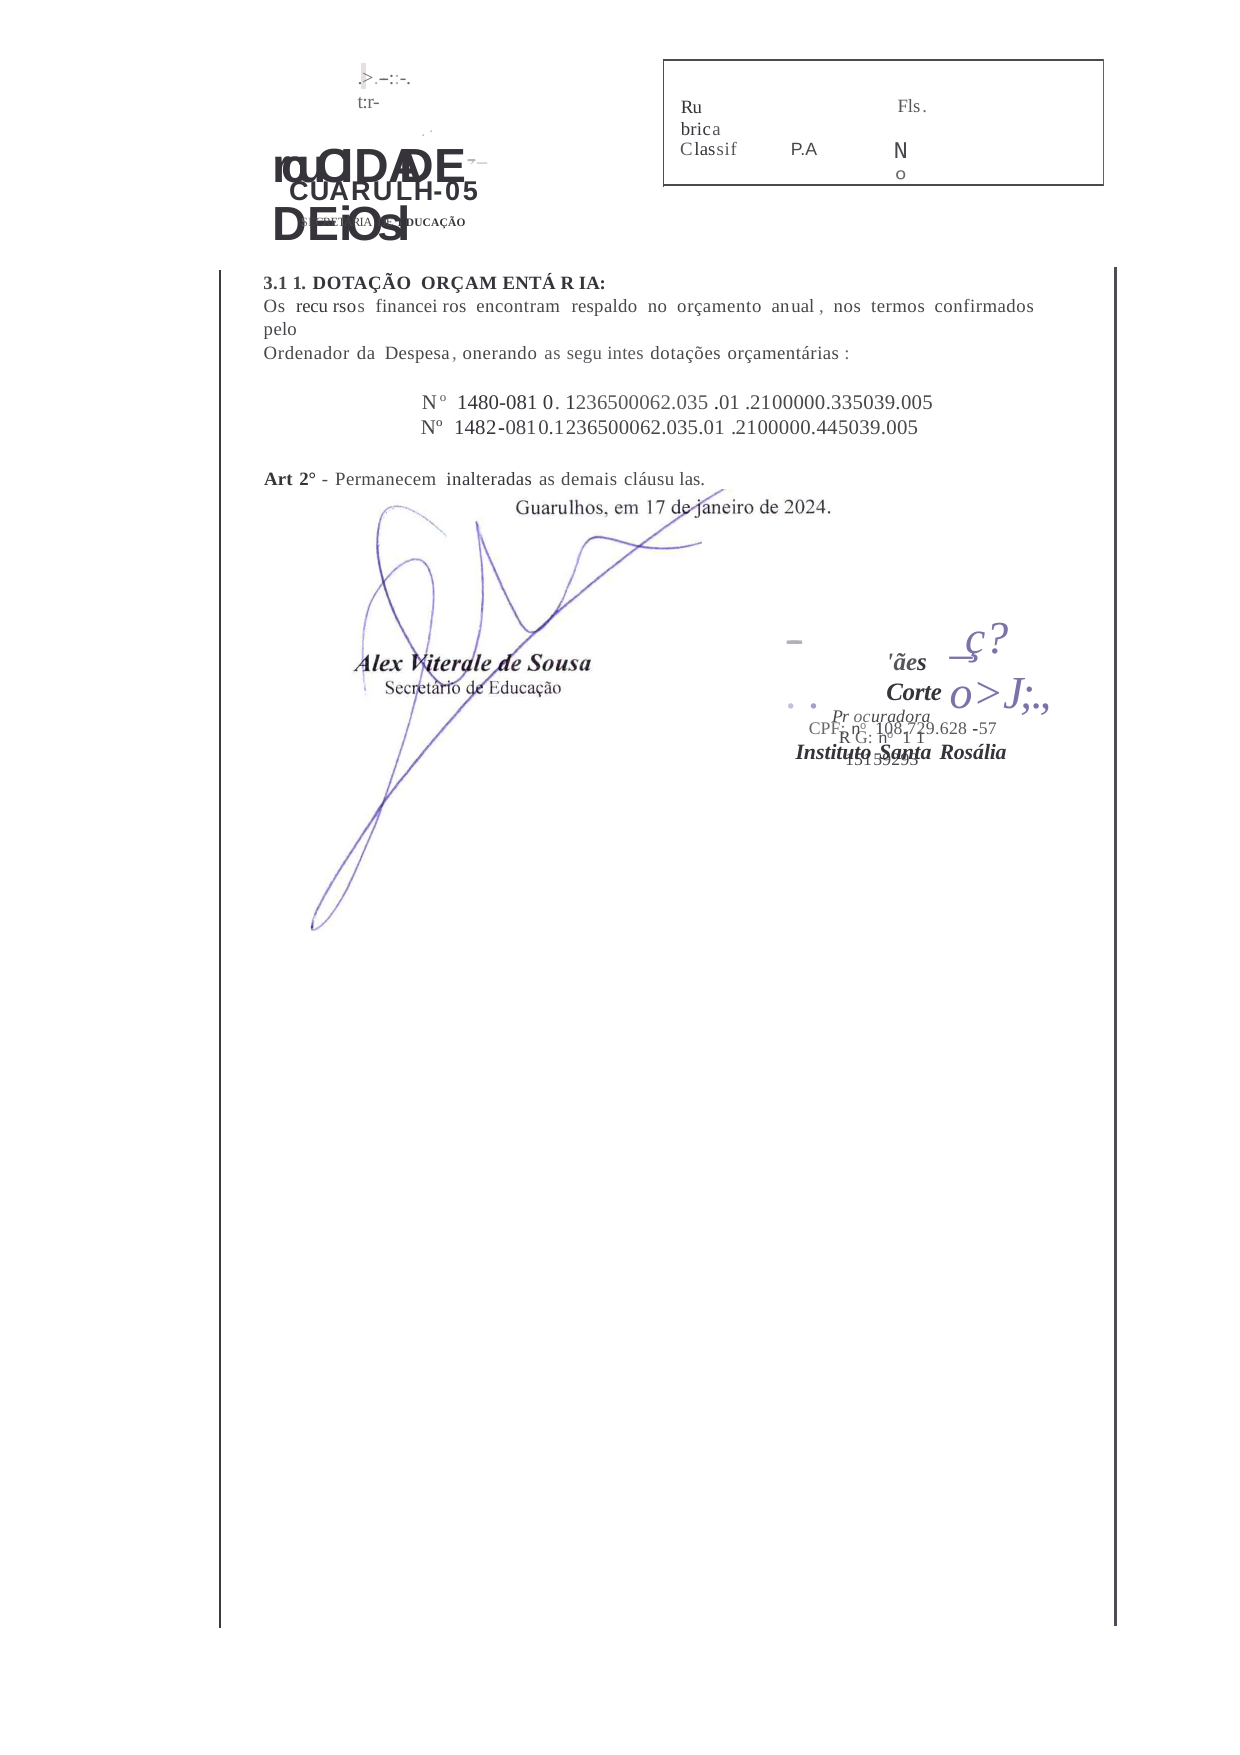

.>.--::-.t:r-
Fls.
Ru brica
. .
Nº
rcuCIDADE..,._DEiOsl
Classif
P.A
CUARULH-05
SECRETARIA DE EDUCAÇÃO
3.1 1. DOTAÇÃO ORÇAM ENTÁ R IA:
Os recu rsos financei ros encontram respaldo no orçamento anual , nos termos confirmados pelo
Ordenador da Despesa, onerando as segu intes dotações orçamentárias :
N º 1480-081 0. 1236500062.035 .01 .2100000.335039.005
Nº 1482-0810.1236500062.035.01 .2100000.445039.005
Art 2° - Permanecem inalteradas as demais cláusu las.
-- . .
_ç?o>J;.,
'ães Corte
Pr ocuradora
R G: nº 1 1 15159293
CPF: nº 108.729.628 -57
Instituto Santa Rosália